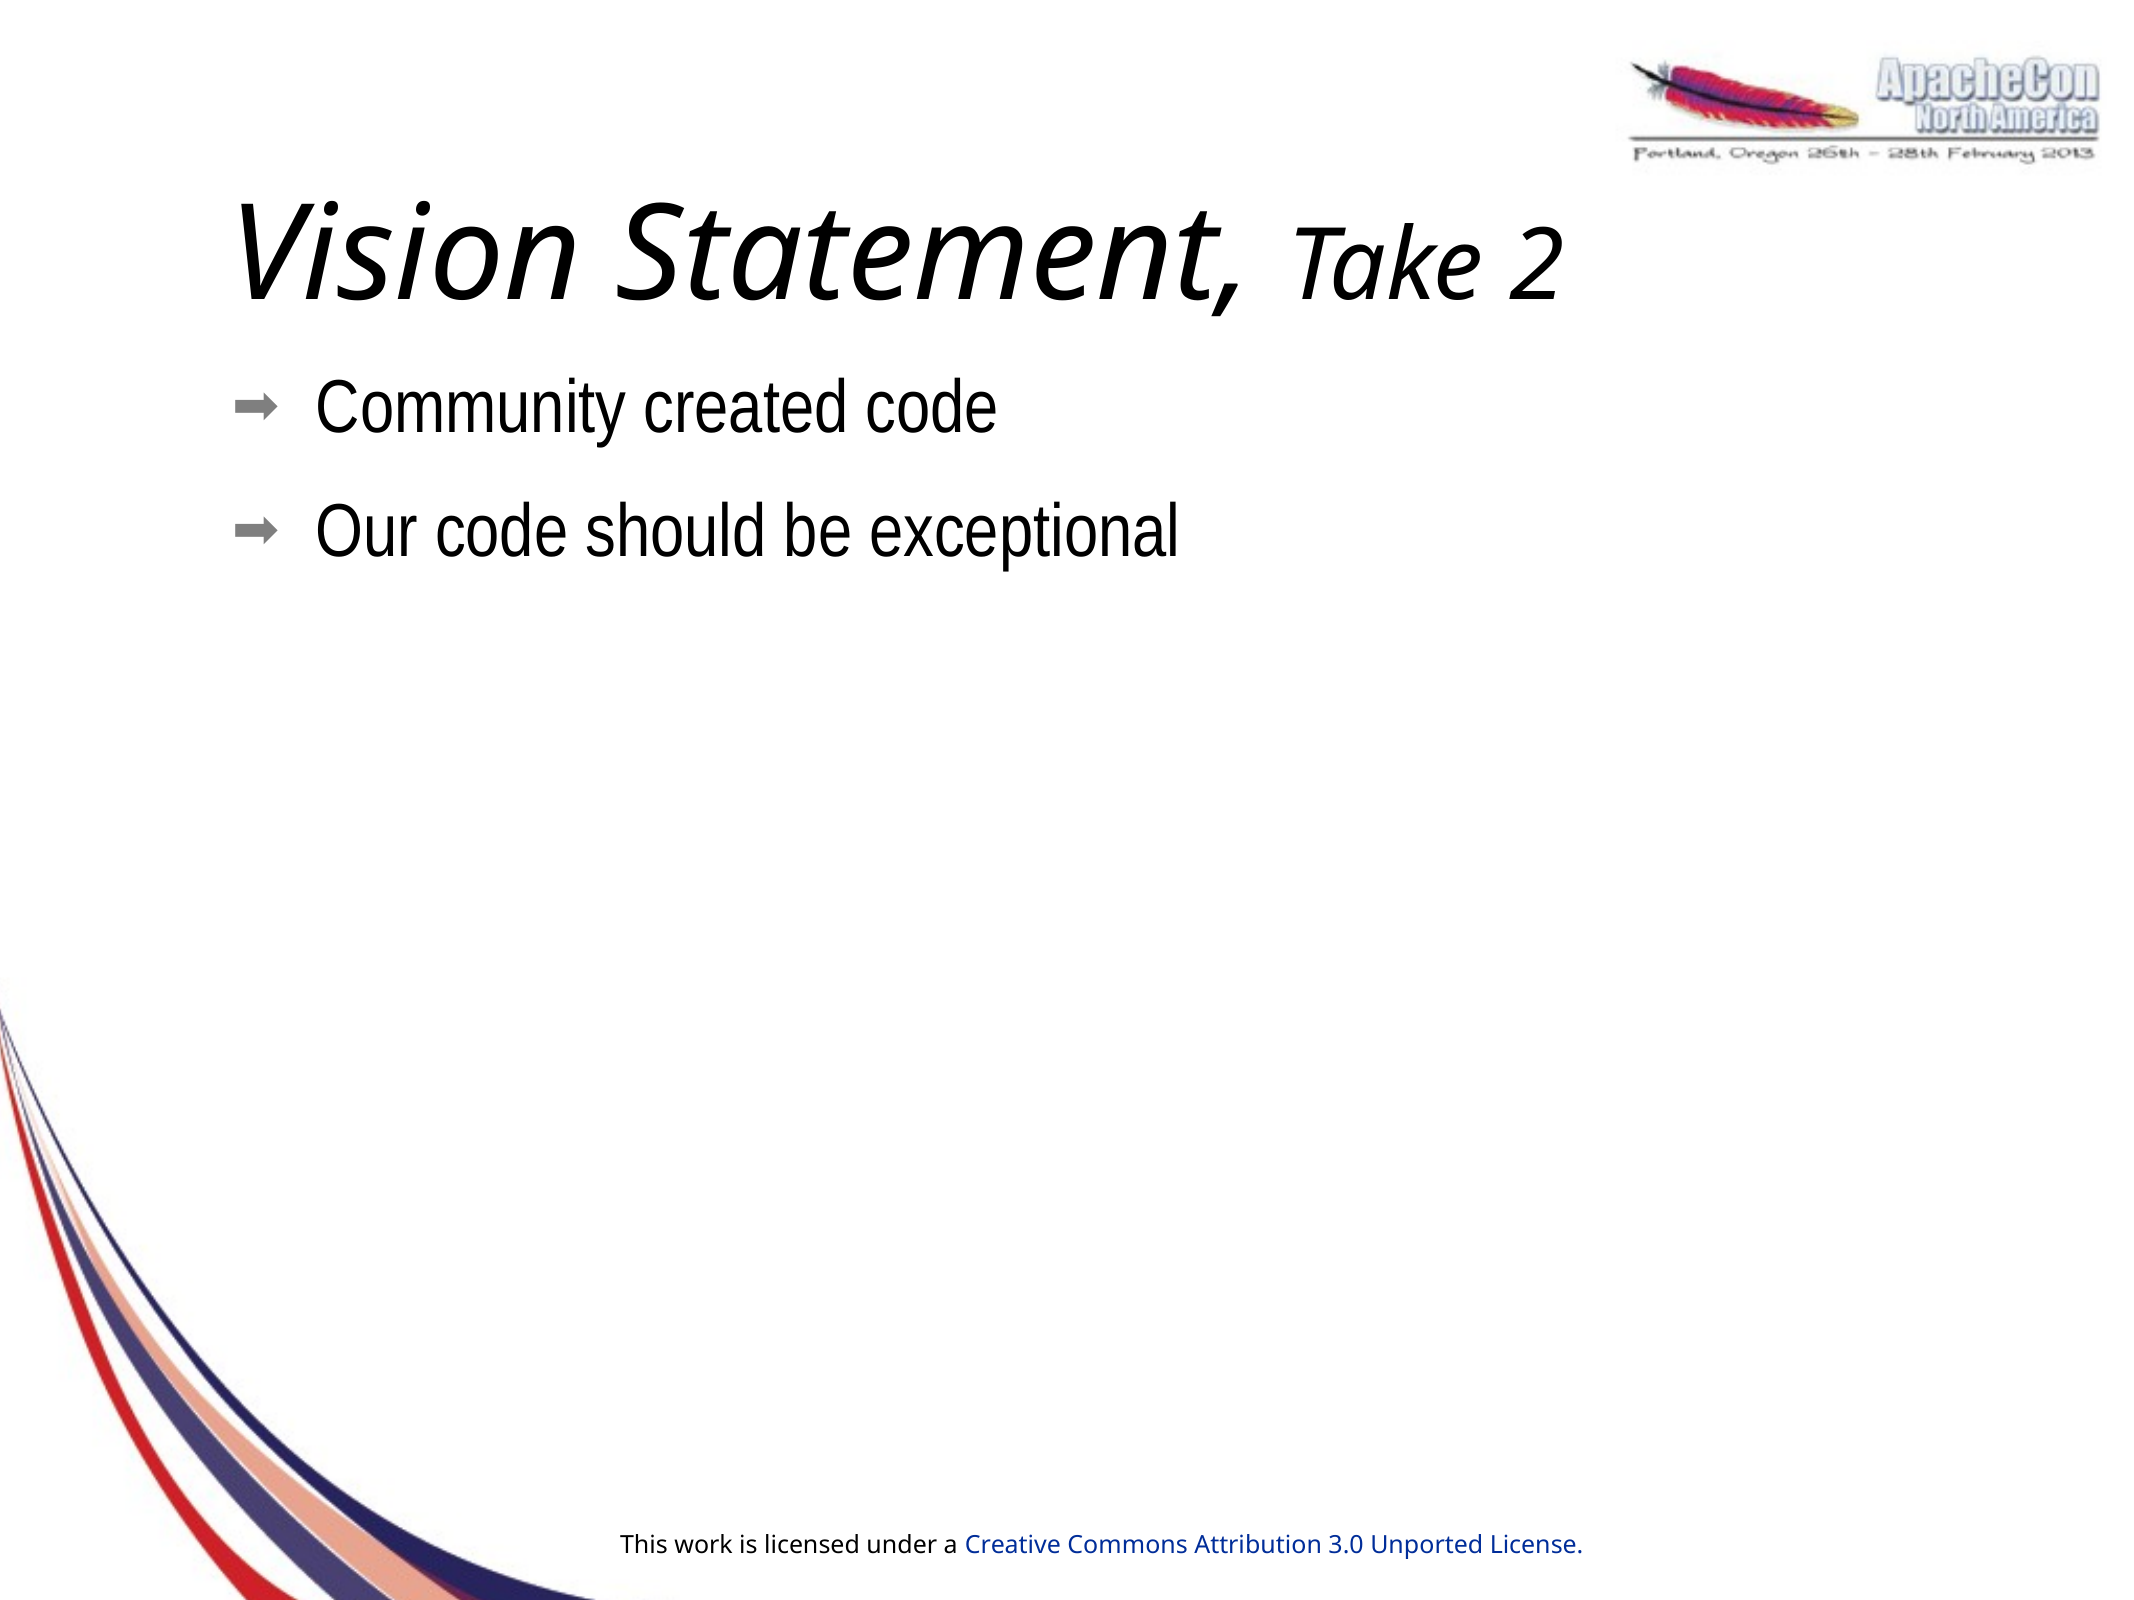

# Vision Statement, Take 2
Community created code
Our code should be exceptional
This work is licensed under a Creative Commons Attribution 3.0 Unported License.